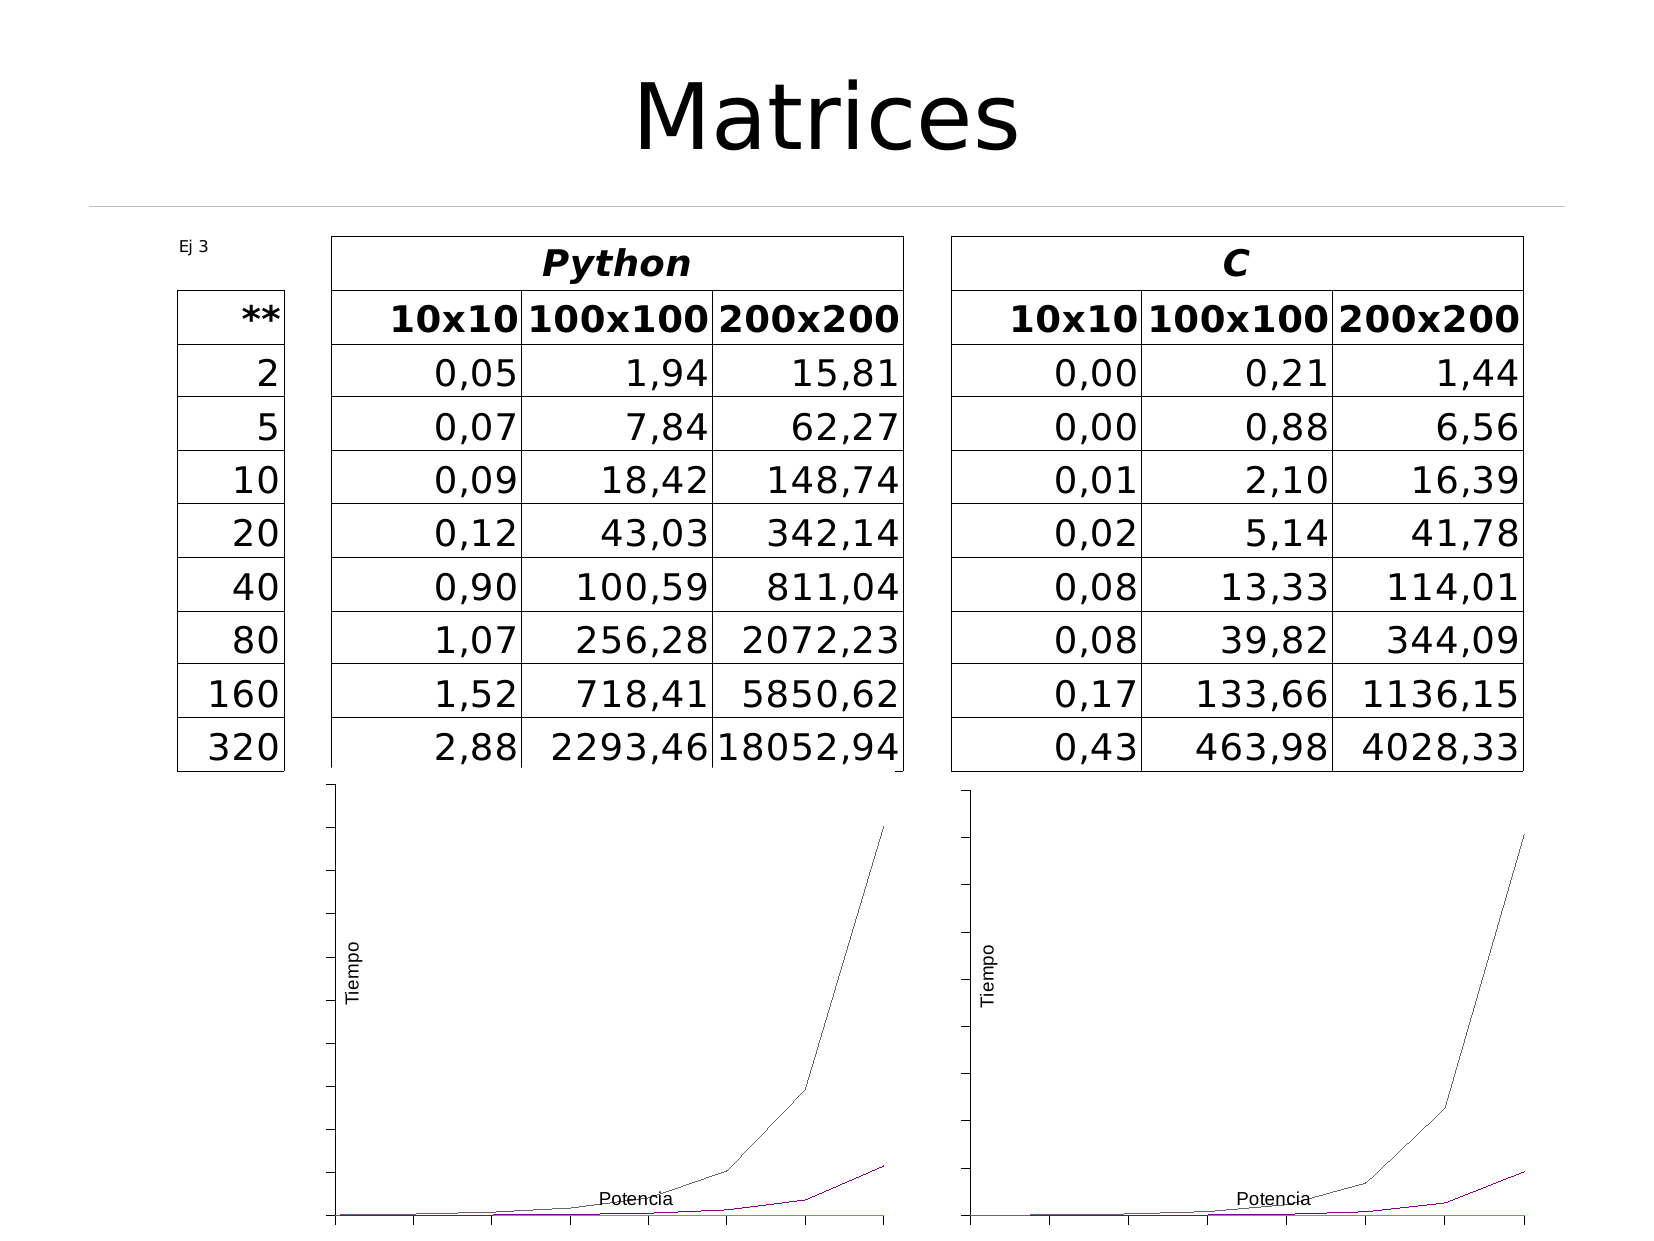

# Matrices
### Chart
| Category | 10x10 | 100x100 | 200x200 |
|---|---|---|---|
| Row 3 | 0.053 | 1.935 | 15.805 |
| Row 4 | 0.074 | 7.844 | 62.269 |
| Row 5 | 0.088 | 18.418 | 148.743 |
| Row 6 | 0.123 | 43.033 | 342.136 |
| Row 7 | 0.899 | 100.588 | 811.042 |
| Row 8 | 1.071 | 256.275 | 2072.225 |
| Row 9 | 1.518 | 718.414 | 5850.621 |
| Row 10 | 2.883 | 2293.46 | 18052.943 |
### Chart
| Category | 10x10 | 100x100 | 200x200 |
|---|---|---|---|
| Row 3 | 0.004 | 0.208 | 1.435 |
| Row 4 | 0.004 | 0.882 | 6.559 |
| Row 5 | 0.006 | 2.095 | 16.389 |
| Row 6 | 0.016 | 5.137 | 41.782 |
| Row 7 | 0.08 | 13.326 | 114.014 |
| Row 8 | 0.079 | 39.823 | 344.091 |
| Row 9 | 0.165 | 133.662 | 1136.146 |
| Row 10 | 0.431 | 463.981 | 4028.329 |